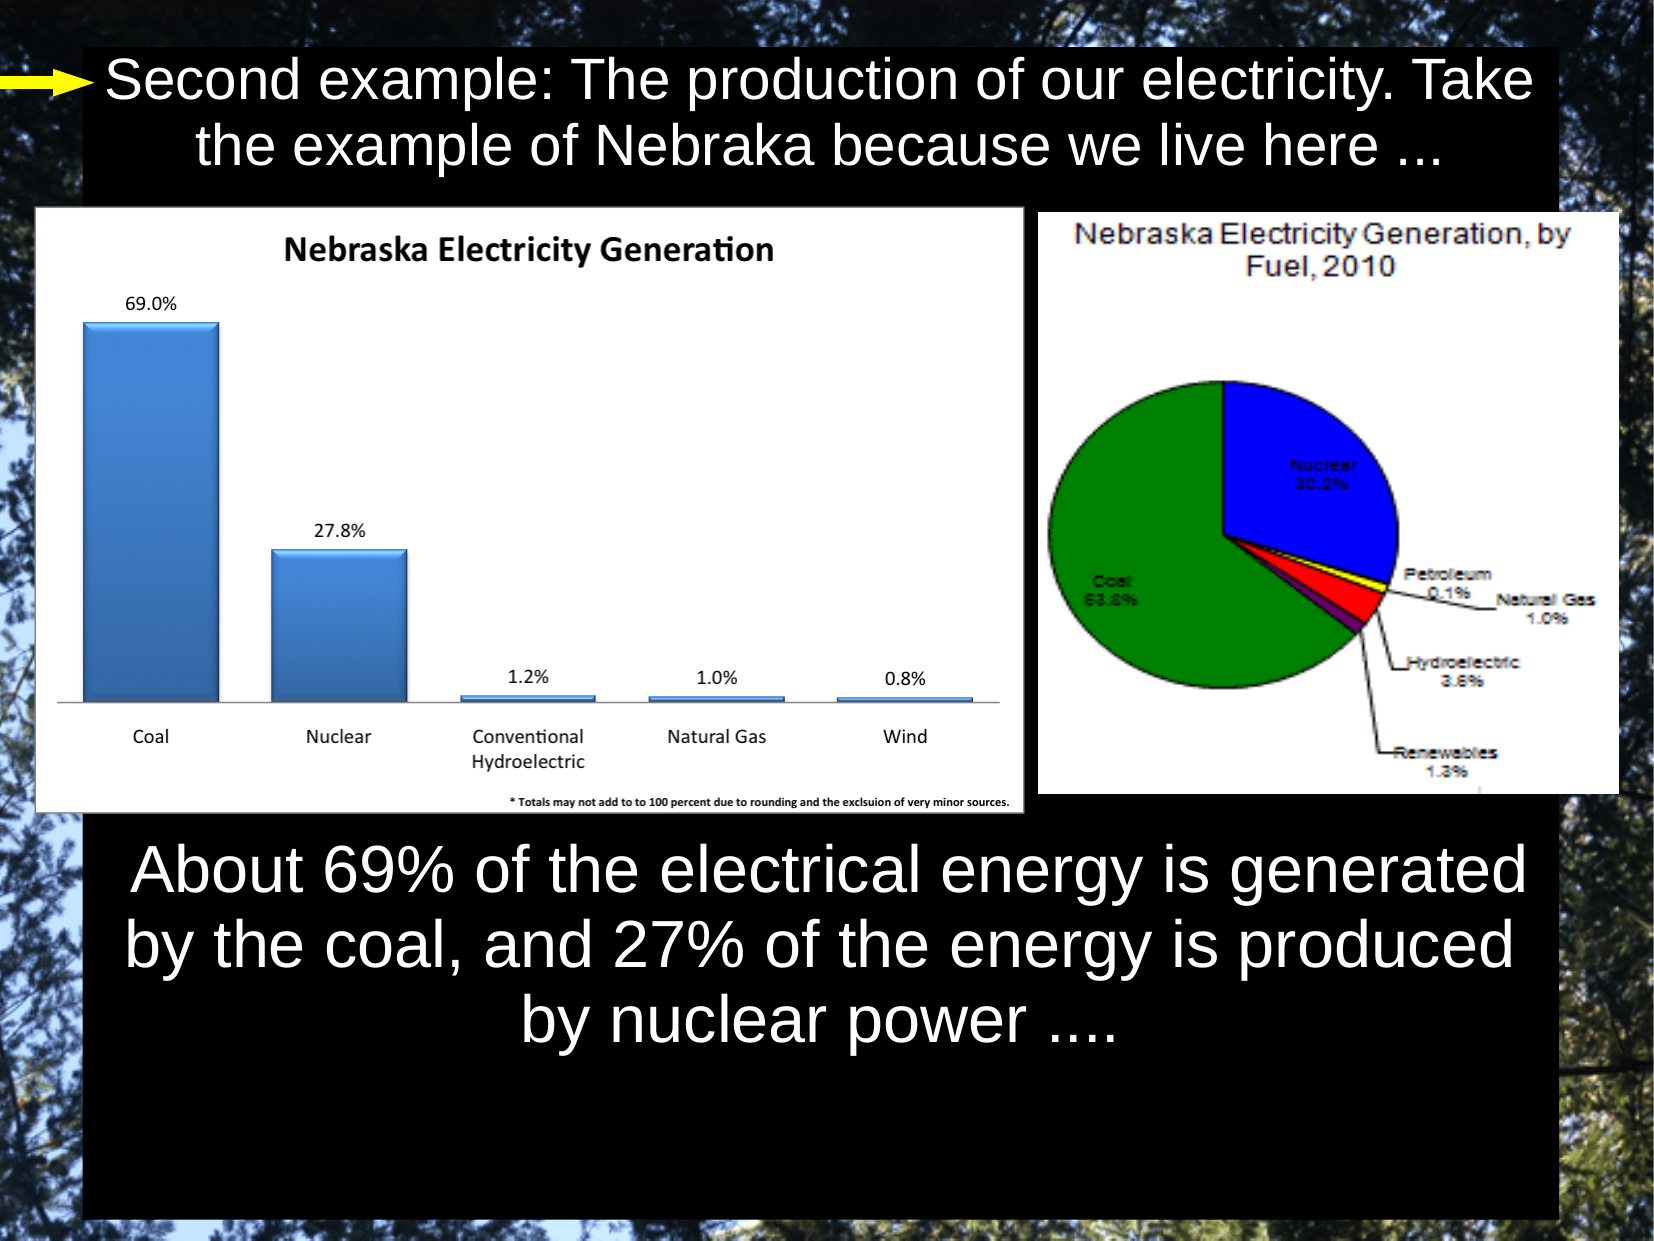

# Second example: The production of our electricity. Take the example of Nebraka because we live here ...
 About 69% of the electrical energy is generated by the coal, and 27% of the energy is produced by nuclear power ....